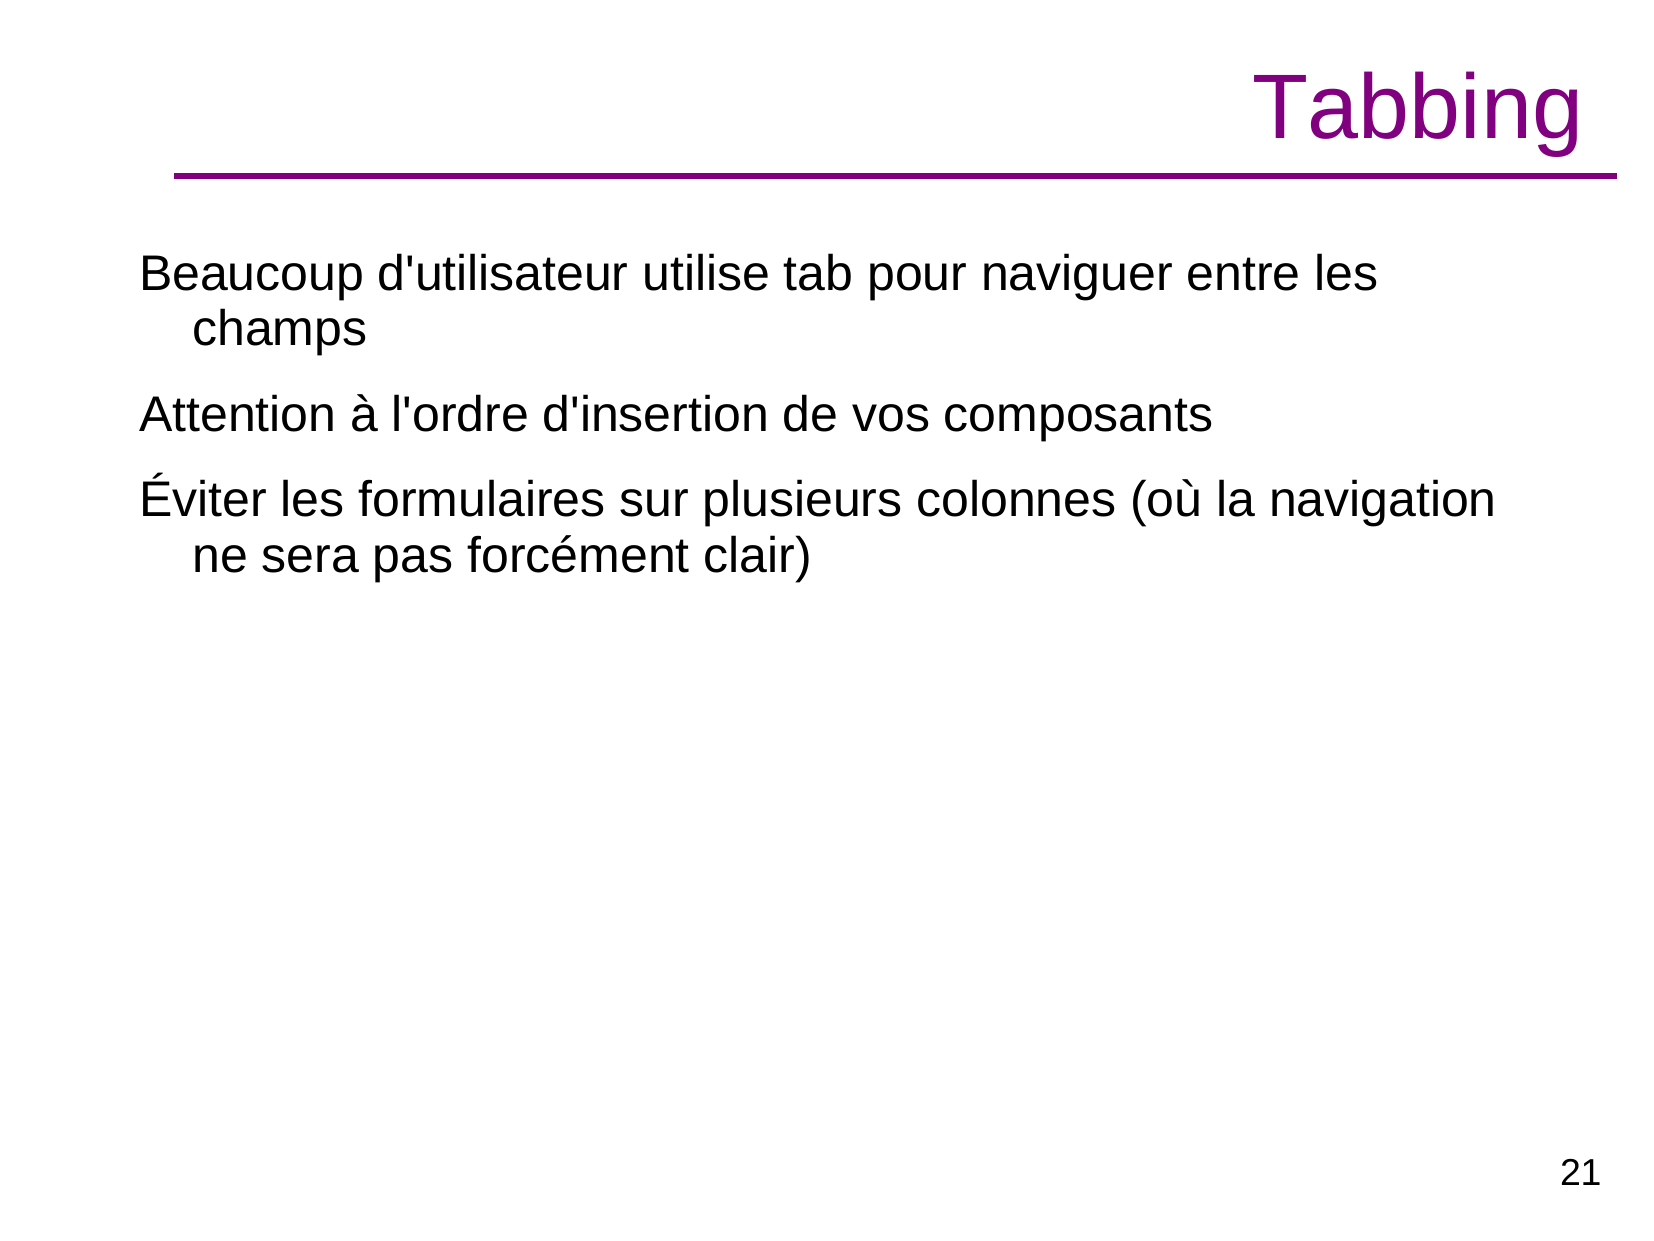

# Tabbing
Beaucoup d'utilisateur utilise tab pour naviguer entre les champs
Attention à l'ordre d'insertion de vos composants
Éviter les formulaires sur plusieurs colonnes (où la navigation ne sera pas forcément clair)